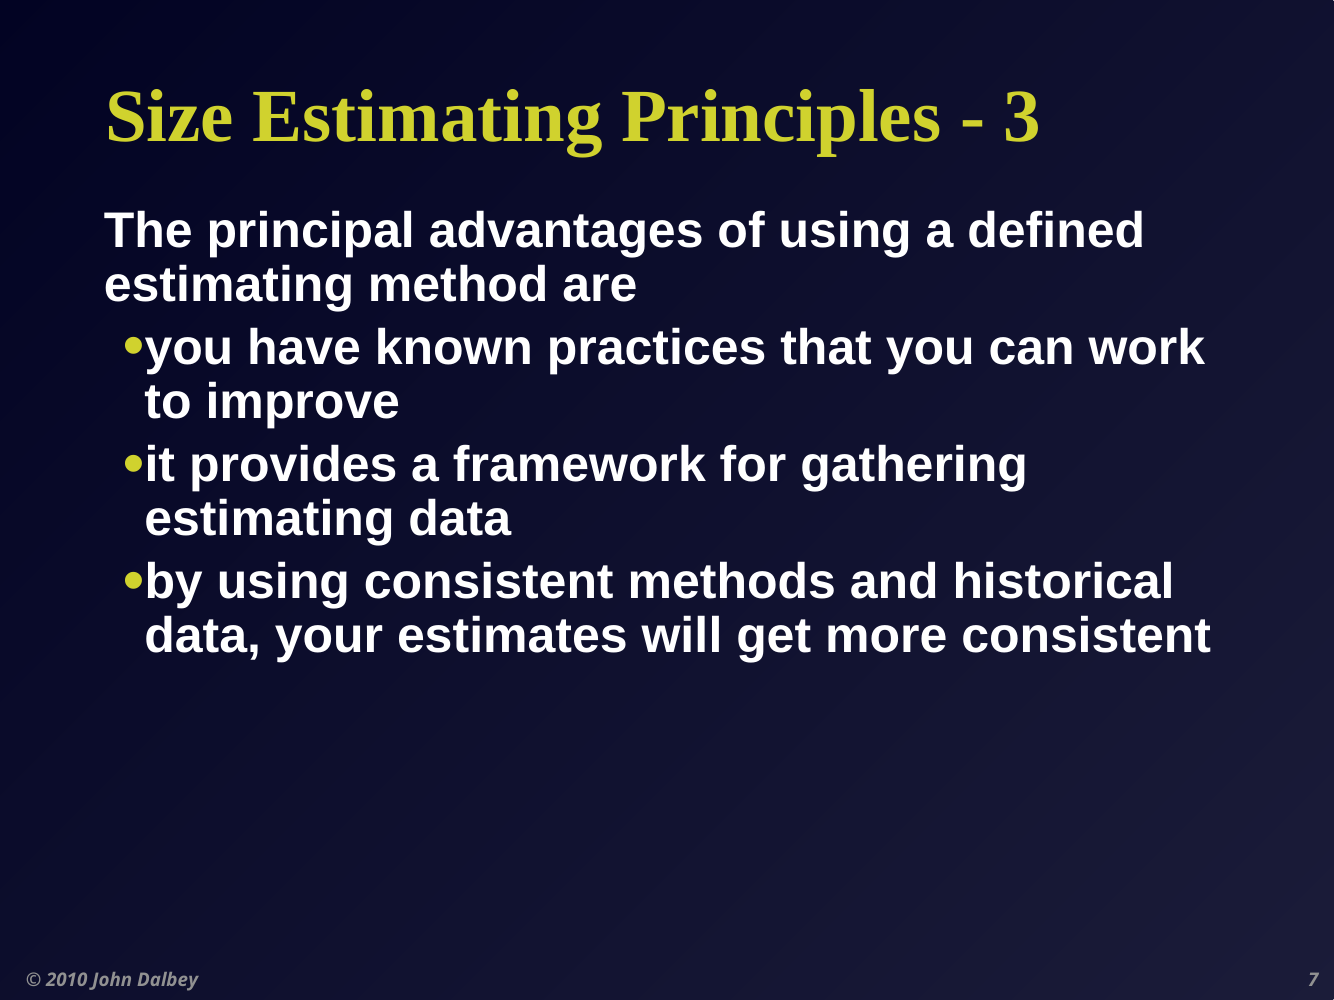

Size Estimating Principles - 3
# The principal advantages of using a defined estimating method are
you have known practices that you can work to improve
it provides a framework for gathering estimating data
by using consistent methods and historical data, your estimates will get more consistent